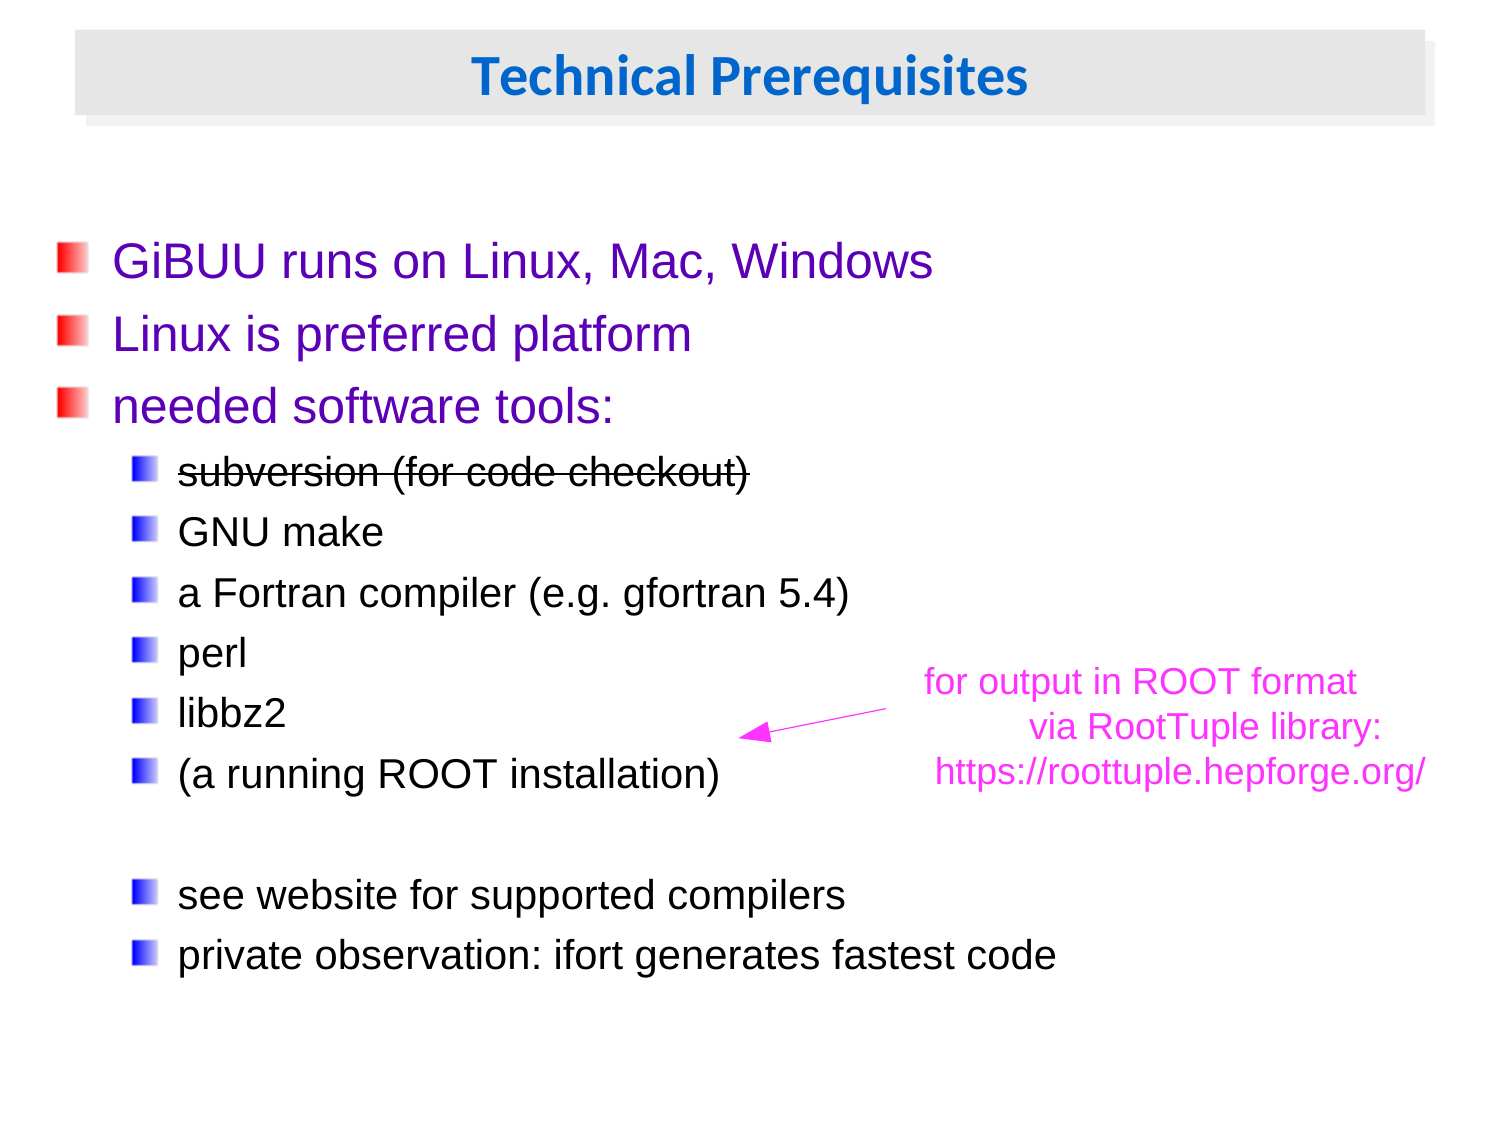

# Technical Prerequisites
GiBUU runs on Linux, Mac, Windows
Linux is preferred platform
needed software tools:
subversion (for code checkout)
GNU make
a Fortran compiler (e.g. gfortran 5.4)
perl
libbz2
(a running ROOT installation)
see website for supported compilers
private observation: ifort generates fastest code
for output in ROOT format
 via RootTuple library:
 https://roottuple.hepforge.org/